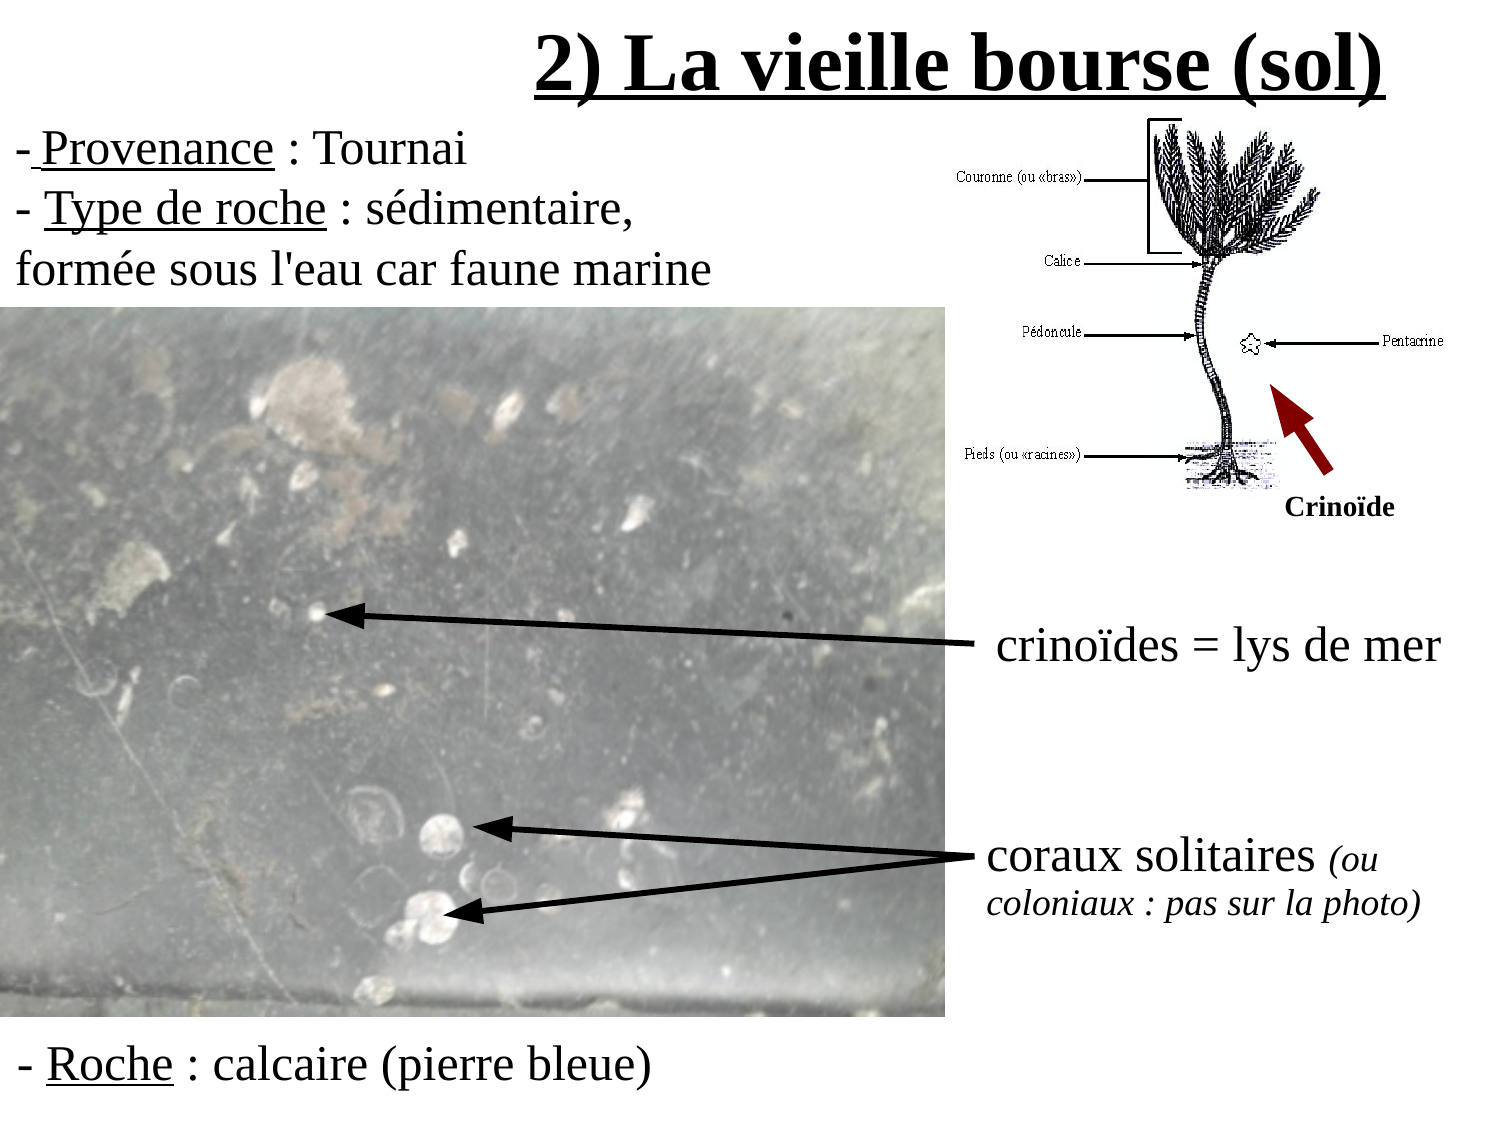

# 2) La vieille bourse (sol)
- Provenance : Tournai
- Type de roche : sédimentaire, formée sous l'eau car faune marine
Crinoïde
 crinoïdes = lys de mer
coraux solitaires (ou coloniaux : pas sur la photo)
- Roche : calcaire (pierre bleue)